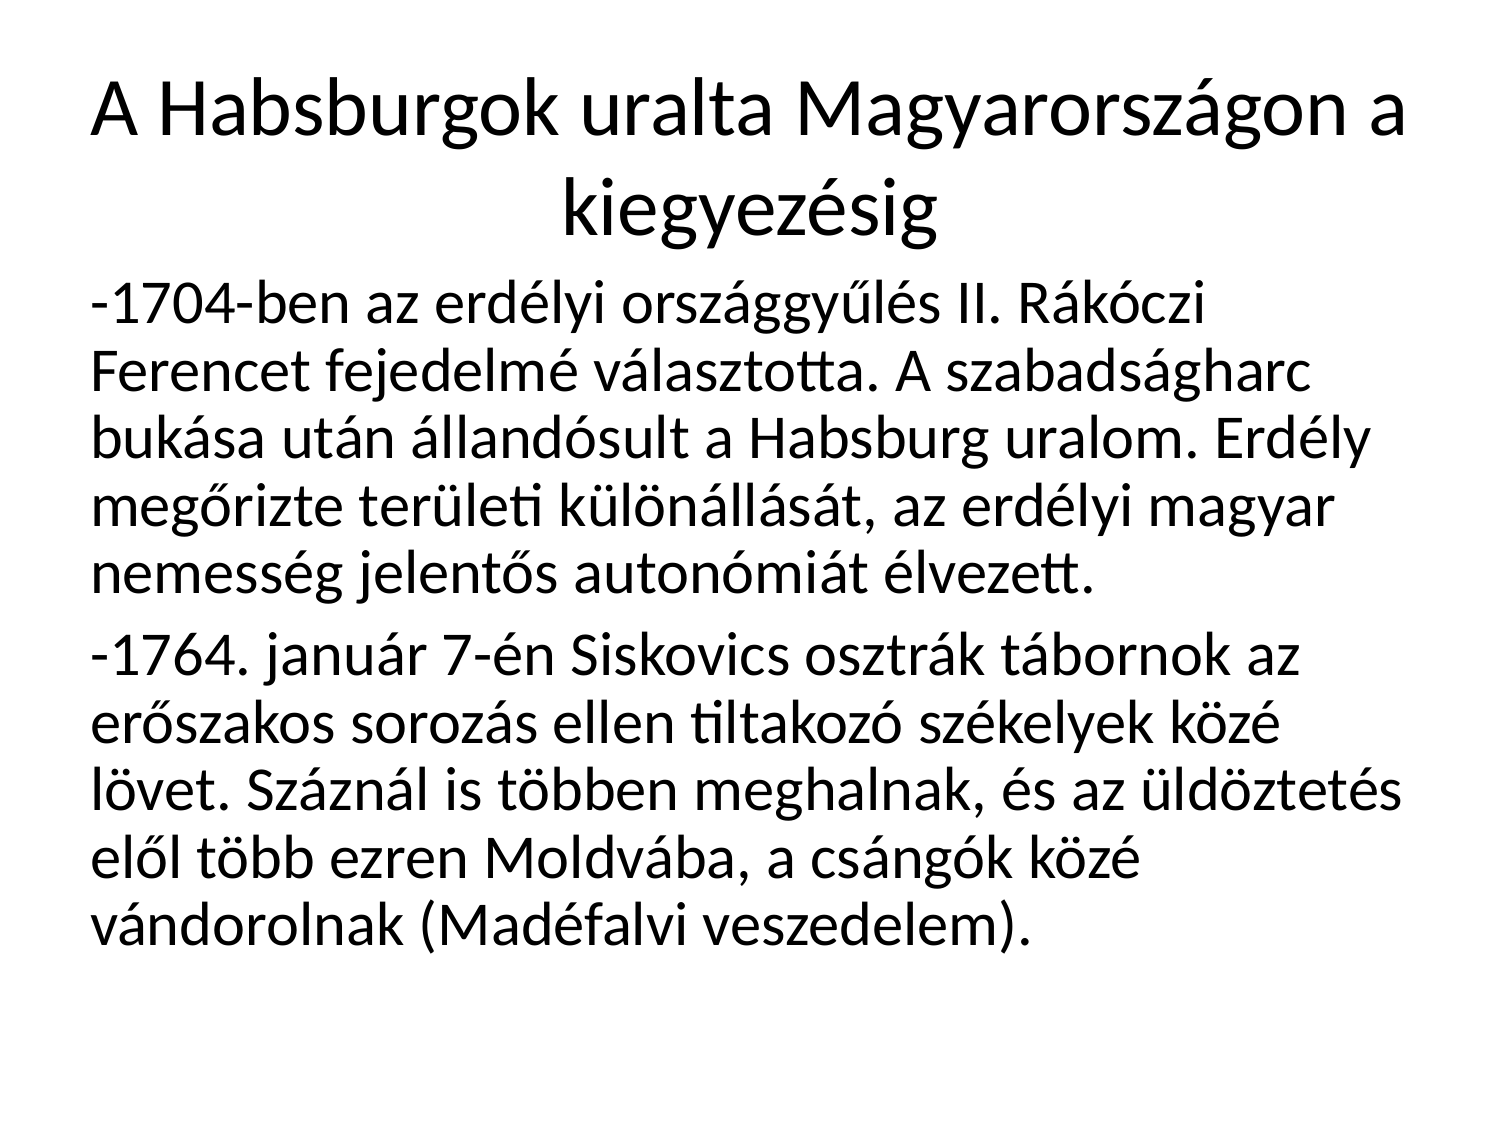

# A Habsburgok uralta Magyarországon a kiegyezésig
-1704-ben az erdélyi országgyűlés II. Rákóczi Ferencet fejedelmé választotta. A szabadságharc bukása után állandósult a Habsburg uralom. Erdély megőrizte területi különállását, az erdélyi magyar nemesség jelentős autonómiát élvezett.
-1764. január 7-én Siskovics osztrák tábornok az erőszakos sorozás ellen tiltakozó székelyek közé lövet. Száznál is többen meghalnak, és az üldöztetés elől több ezren Moldvába, a csángók közé vándorolnak (Madéfalvi veszedelem).